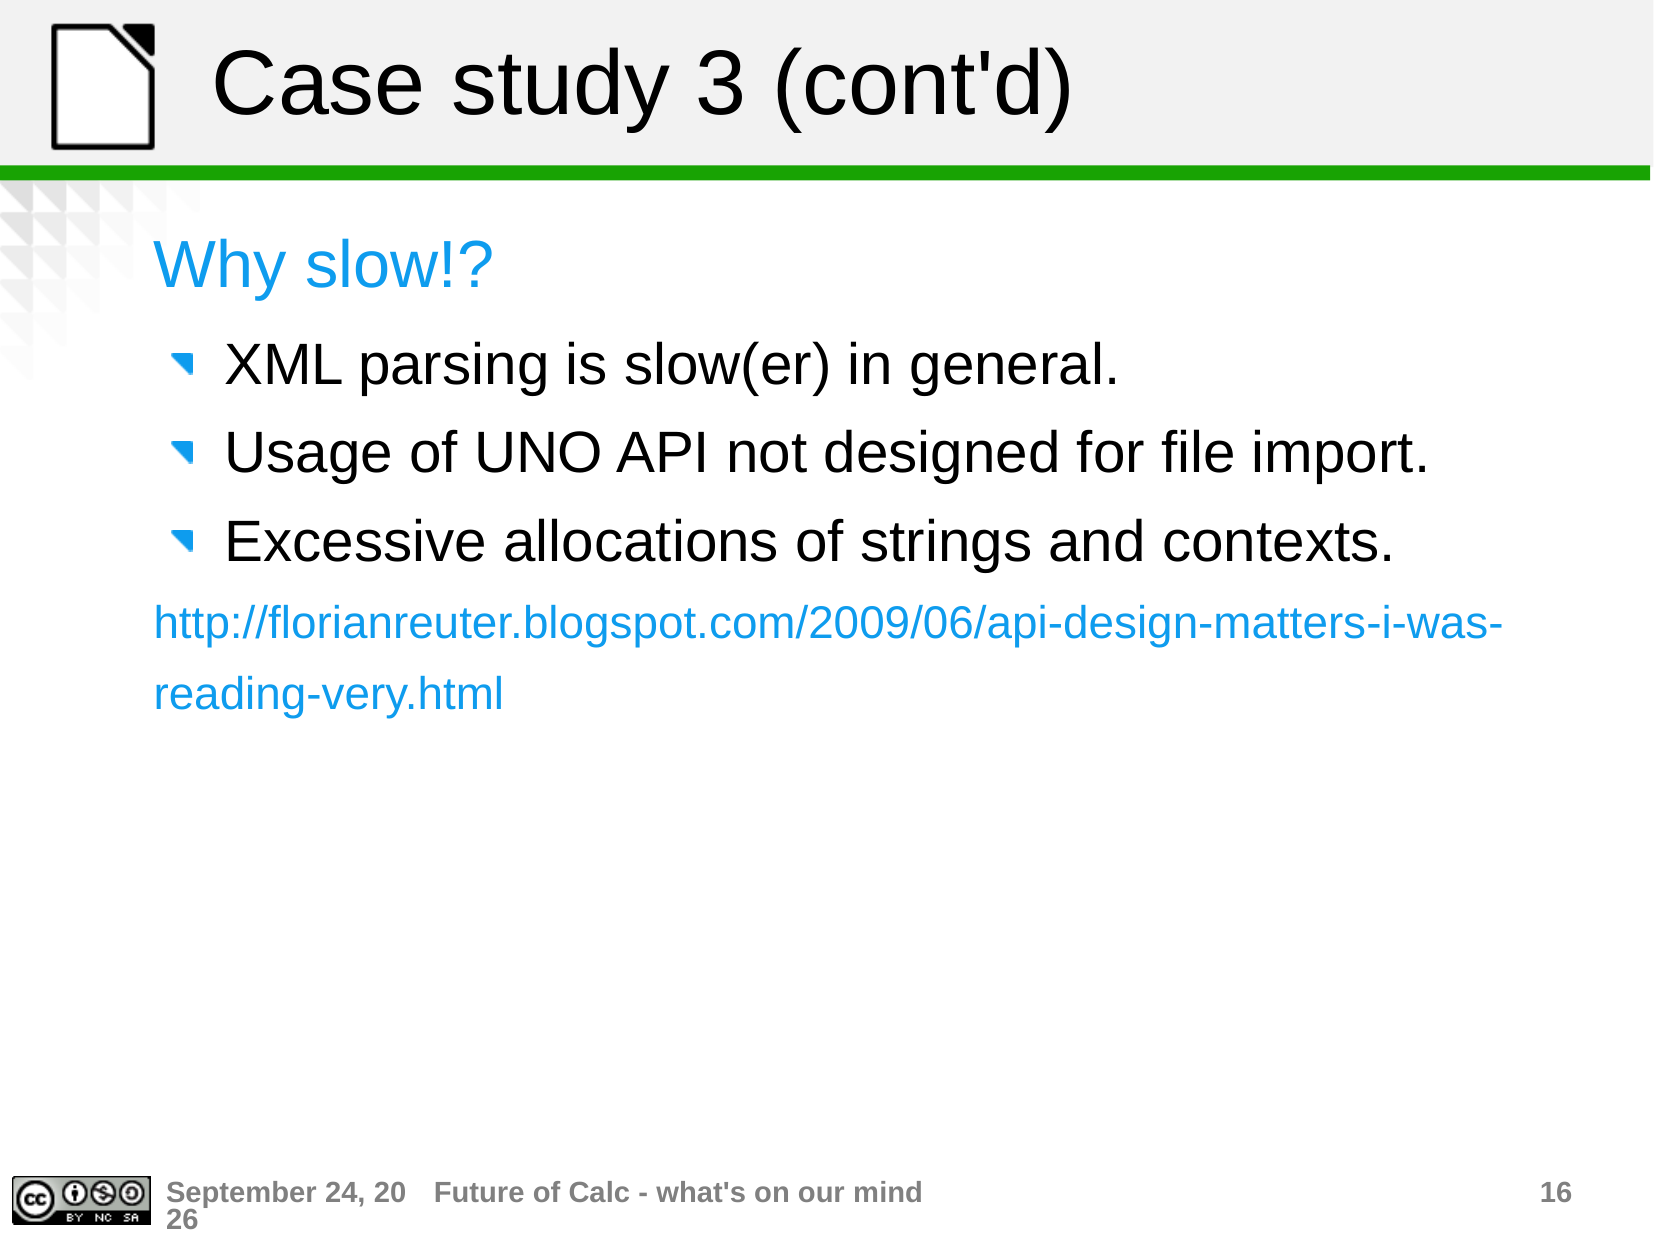

# Case study 3 (cont'd)
Why slow!?
XML parsing is slow(er) in general.
Usage of UNO API not designed for file import.
Excessive allocations of strings and contexts.
http://florianreuter.blogspot.com/2009/06/api-design-matters-i-was-reading-very.html
Future of Calc - what's on our mind
16